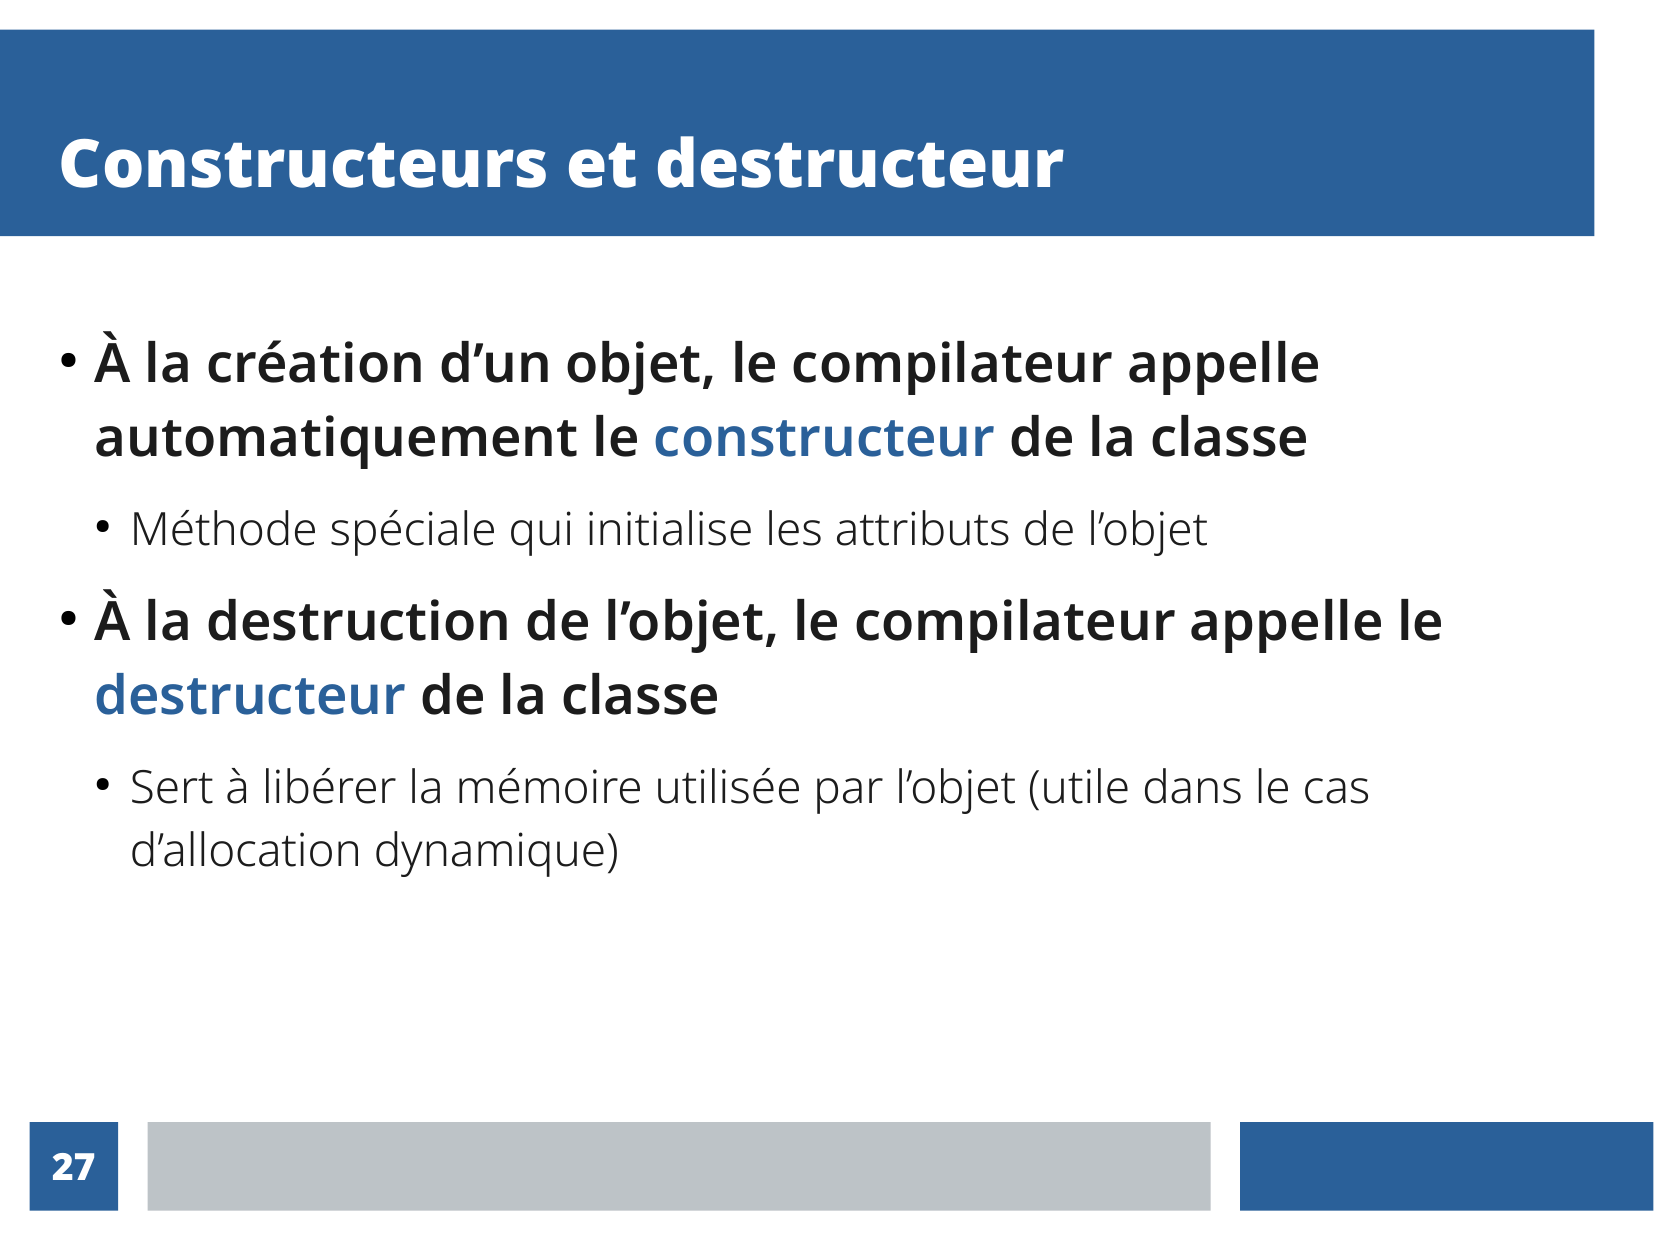

# Constructeurs et destructeur
À la création d’un objet, le compilateur appelle automatiquement le constructeur de la classe
Méthode spéciale qui initialise les attributs de l’objet
À la destruction de l’objet, le compilateur appelle le destructeur de la classe
Sert à libérer la mémoire utilisée par l’objet (utile dans le cas d’allocation dynamique)
27